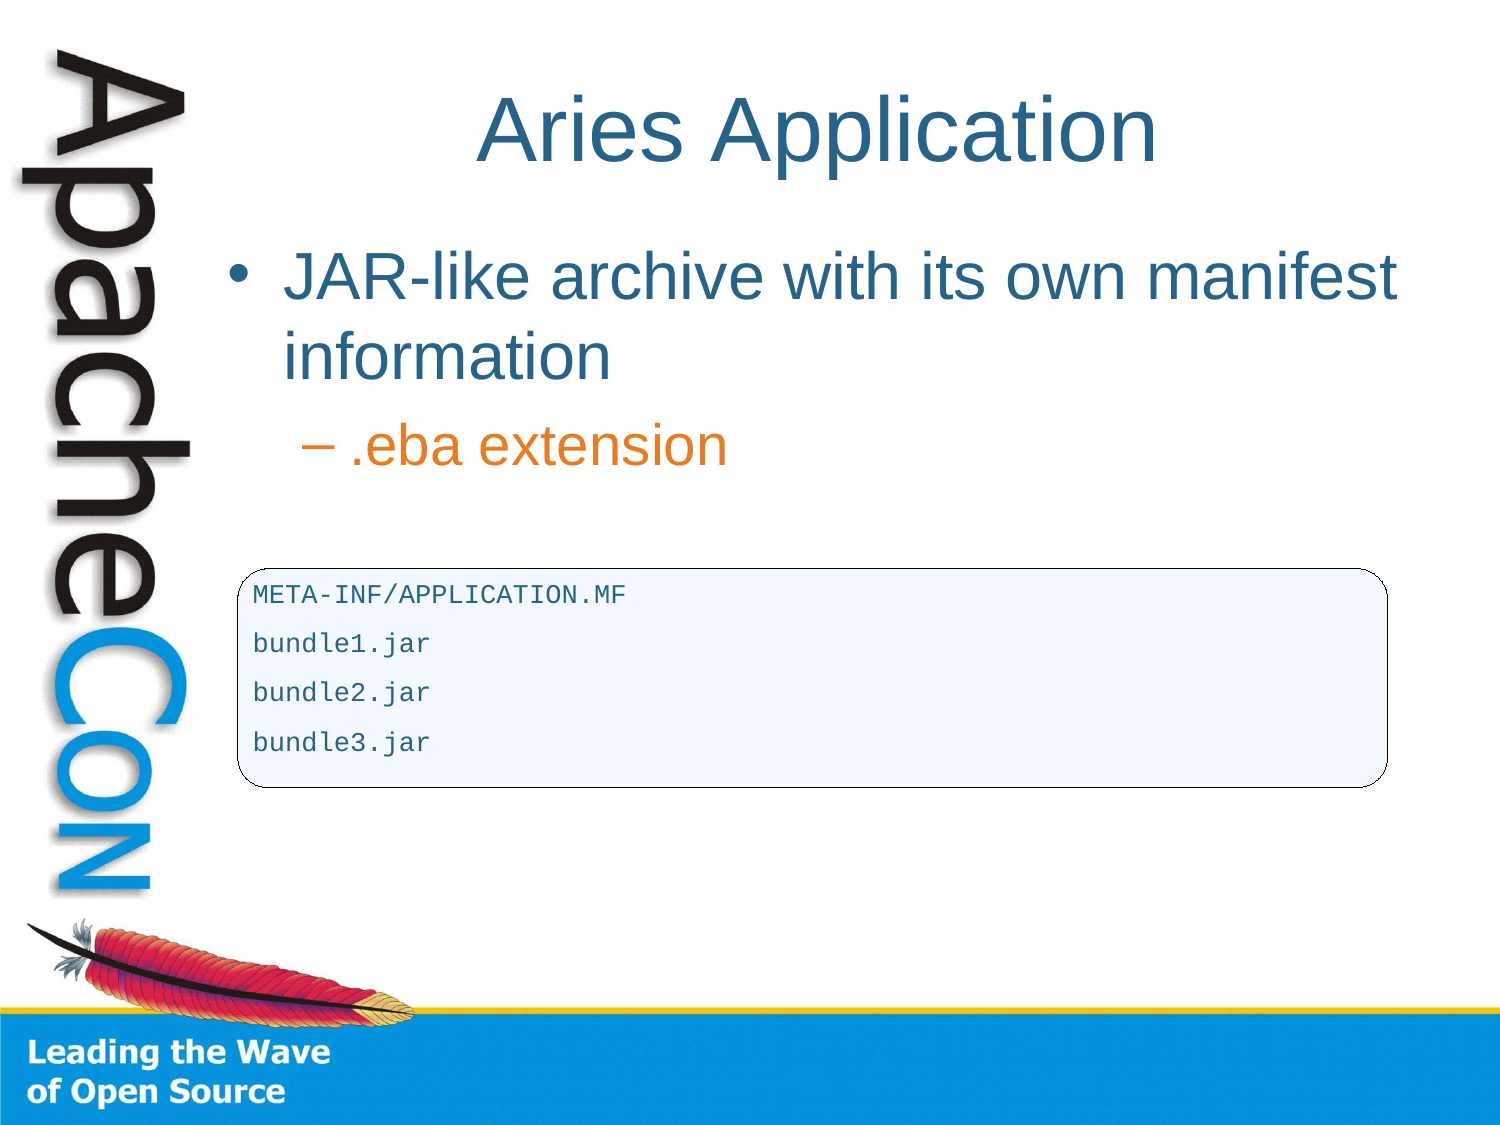

# Aries Application
JAR-like archive with its own manifest information
.eba extension
META-INF/APPLICATION.MF
bundle1.jar
bundle2.jar
bundle3.jar